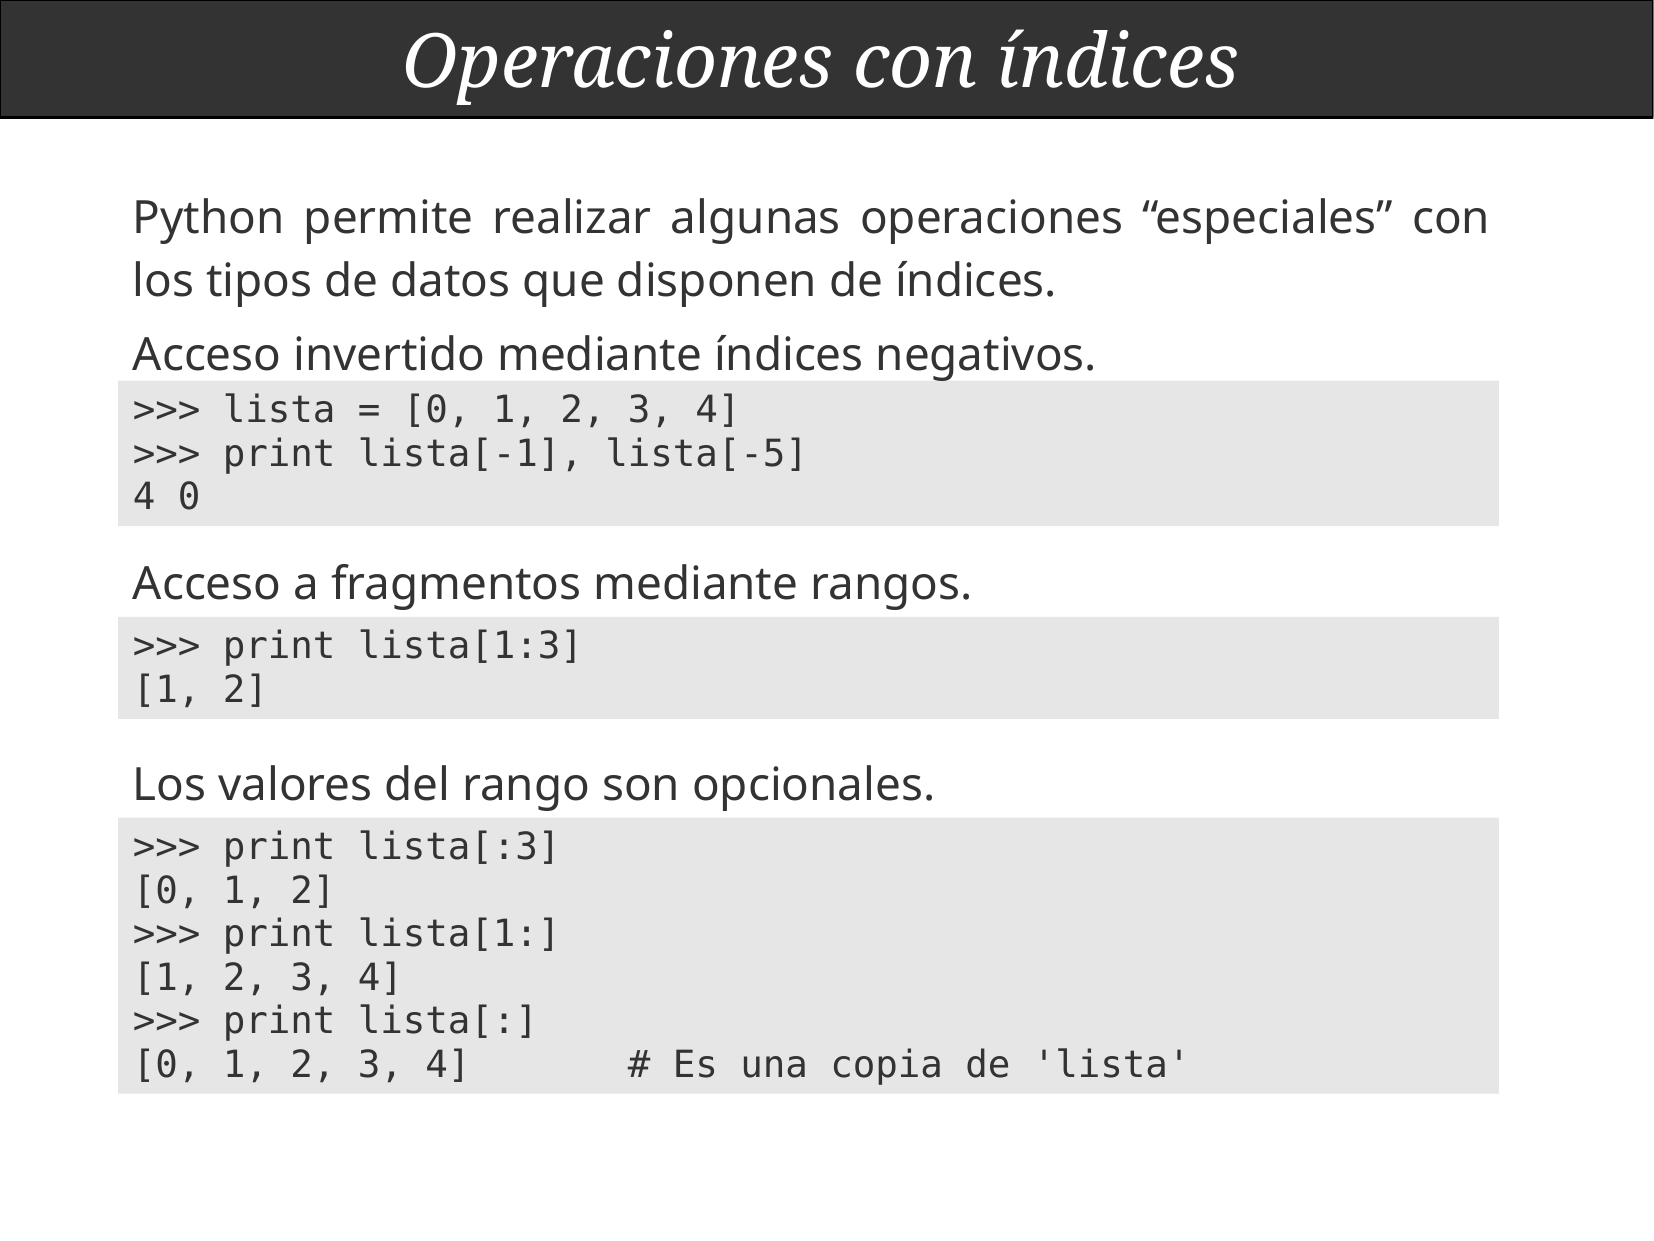

Operaciones con índices
Python permite realizar algunas operaciones “especiales” con los tipos de datos que disponen de índices.
Acceso invertido mediante índices negativos.
>>> lista = [0, 1, 2, 3, 4]
>>> print lista[-1], lista[-5]
4 0
Acceso a fragmentos mediante rangos.
>>> print lista[1:3]
[1, 2]
Los valores del rango son opcionales.
>>> print lista[:3]
[0, 1, 2]
>>> print lista[1:]
[1, 2, 3, 4]
>>> print lista[:]
[0, 1, 2, 3, 4] # Es una copia de 'lista'